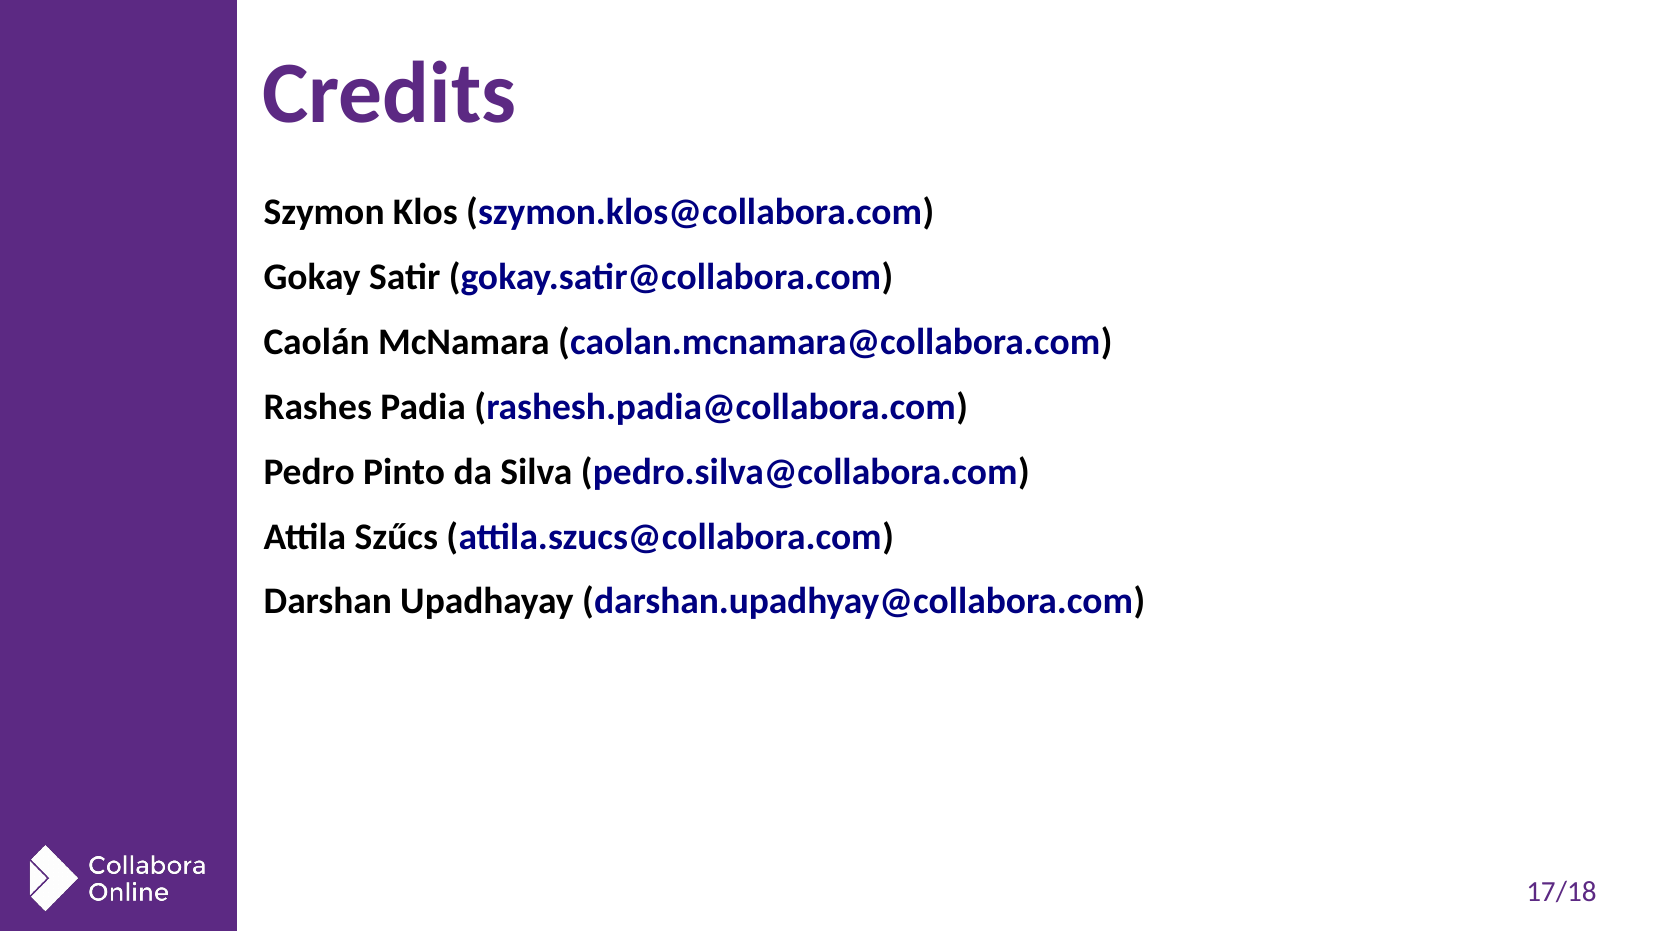

# Credits
Szymon Klos (szymon.klos@collabora.com)
Gokay Satir (gokay.satir@collabora.com)
Caolán McNamara (caolan.mcnamara@collabora.com)
Rashes Padia (rashesh.padia@collabora.com)
Pedro Pinto da Silva (pedro.silva@collabora.com)
Attila Szűcs (attila.szucs@collabora.com)
Darshan Upadhayay (darshan.upadhyay@collabora.com)
17